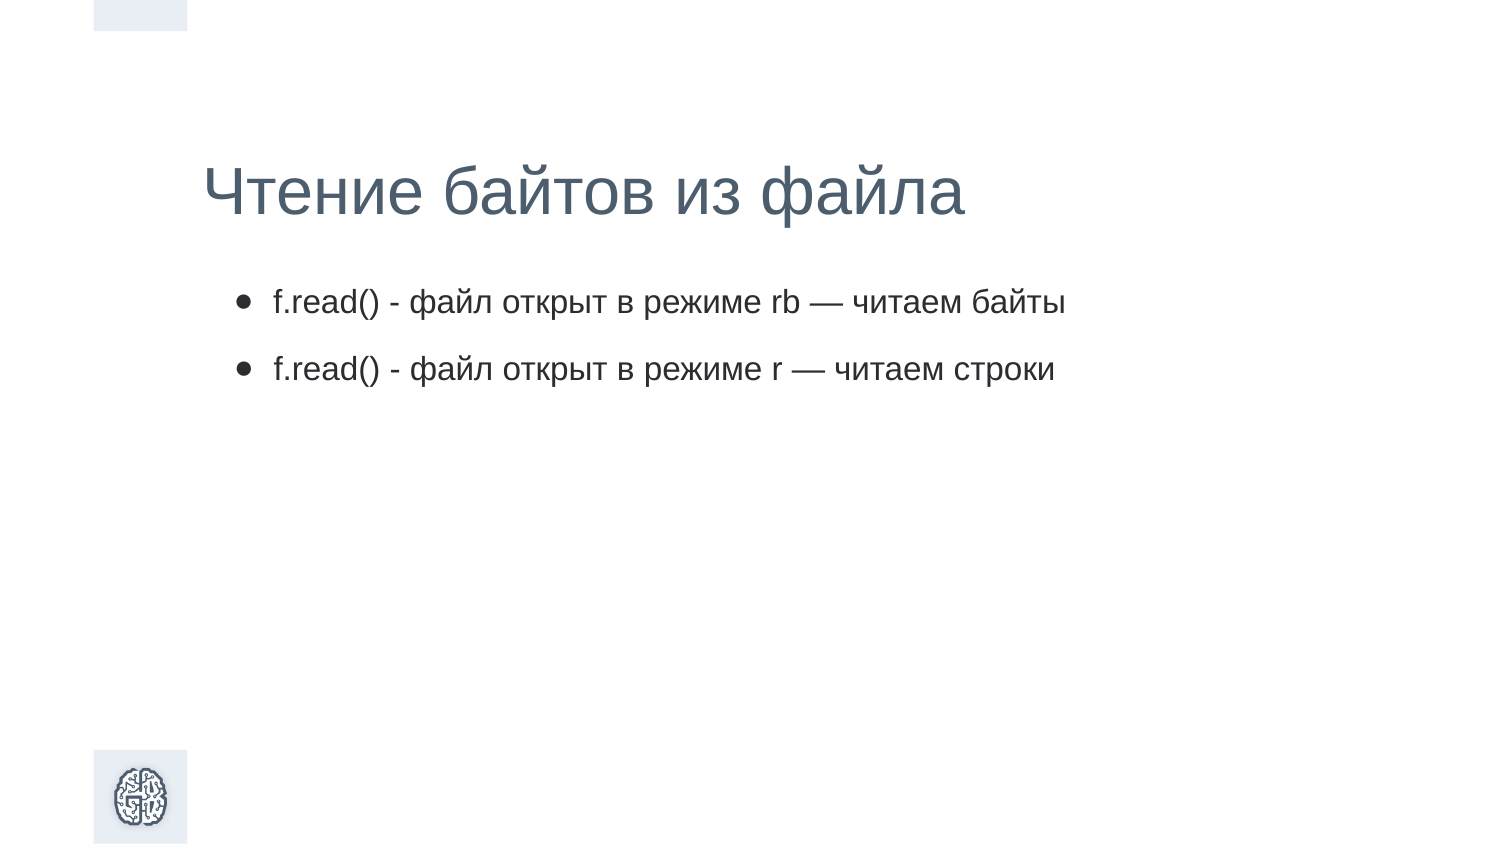

Чтение байтов из файла
f.read() - файл открыт в режиме rb — читаем байты
f.read() - файл открыт в режиме r — читаем строки